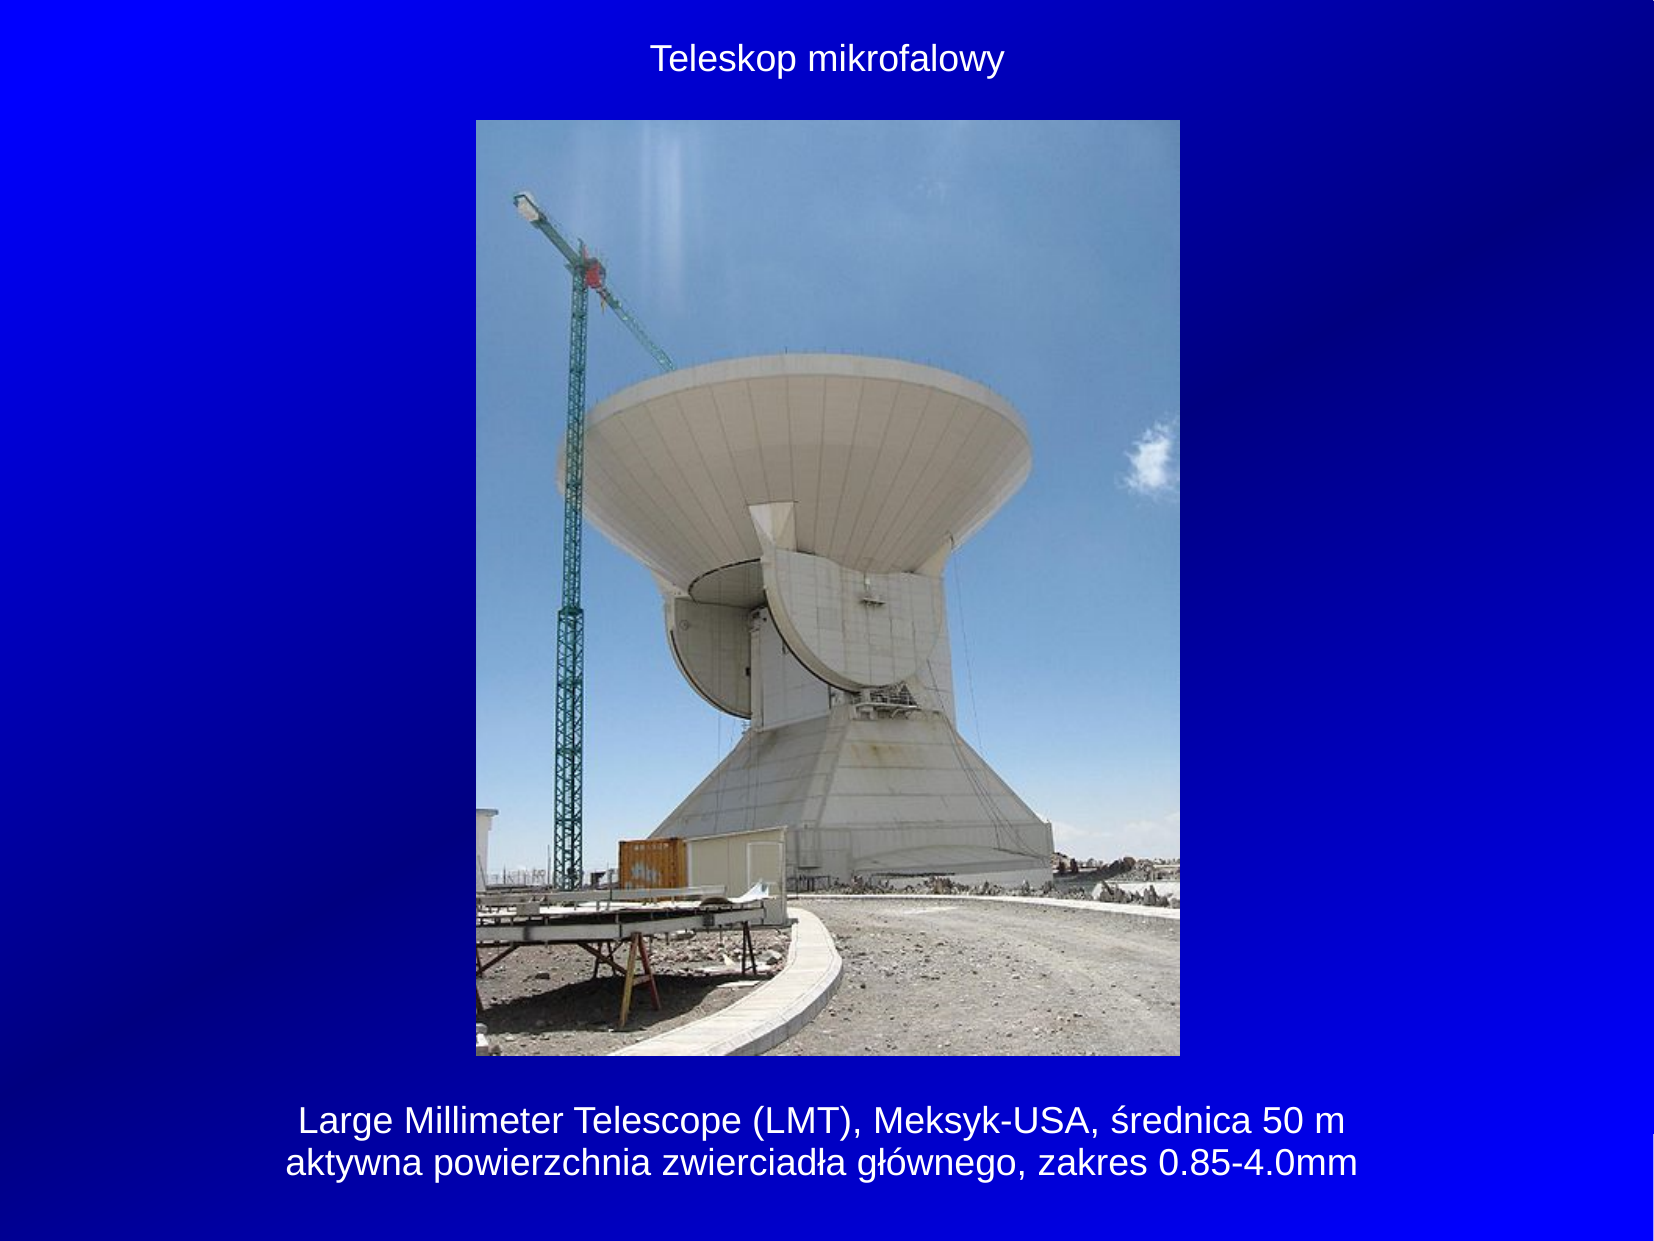

Teleskop mikrofalowy
Large Millimeter Telescope (LMT), Meksyk-USA, średnica 50 m
aktywna powierzchnia zwierciadła głównego, zakres 0.85-4.0mm